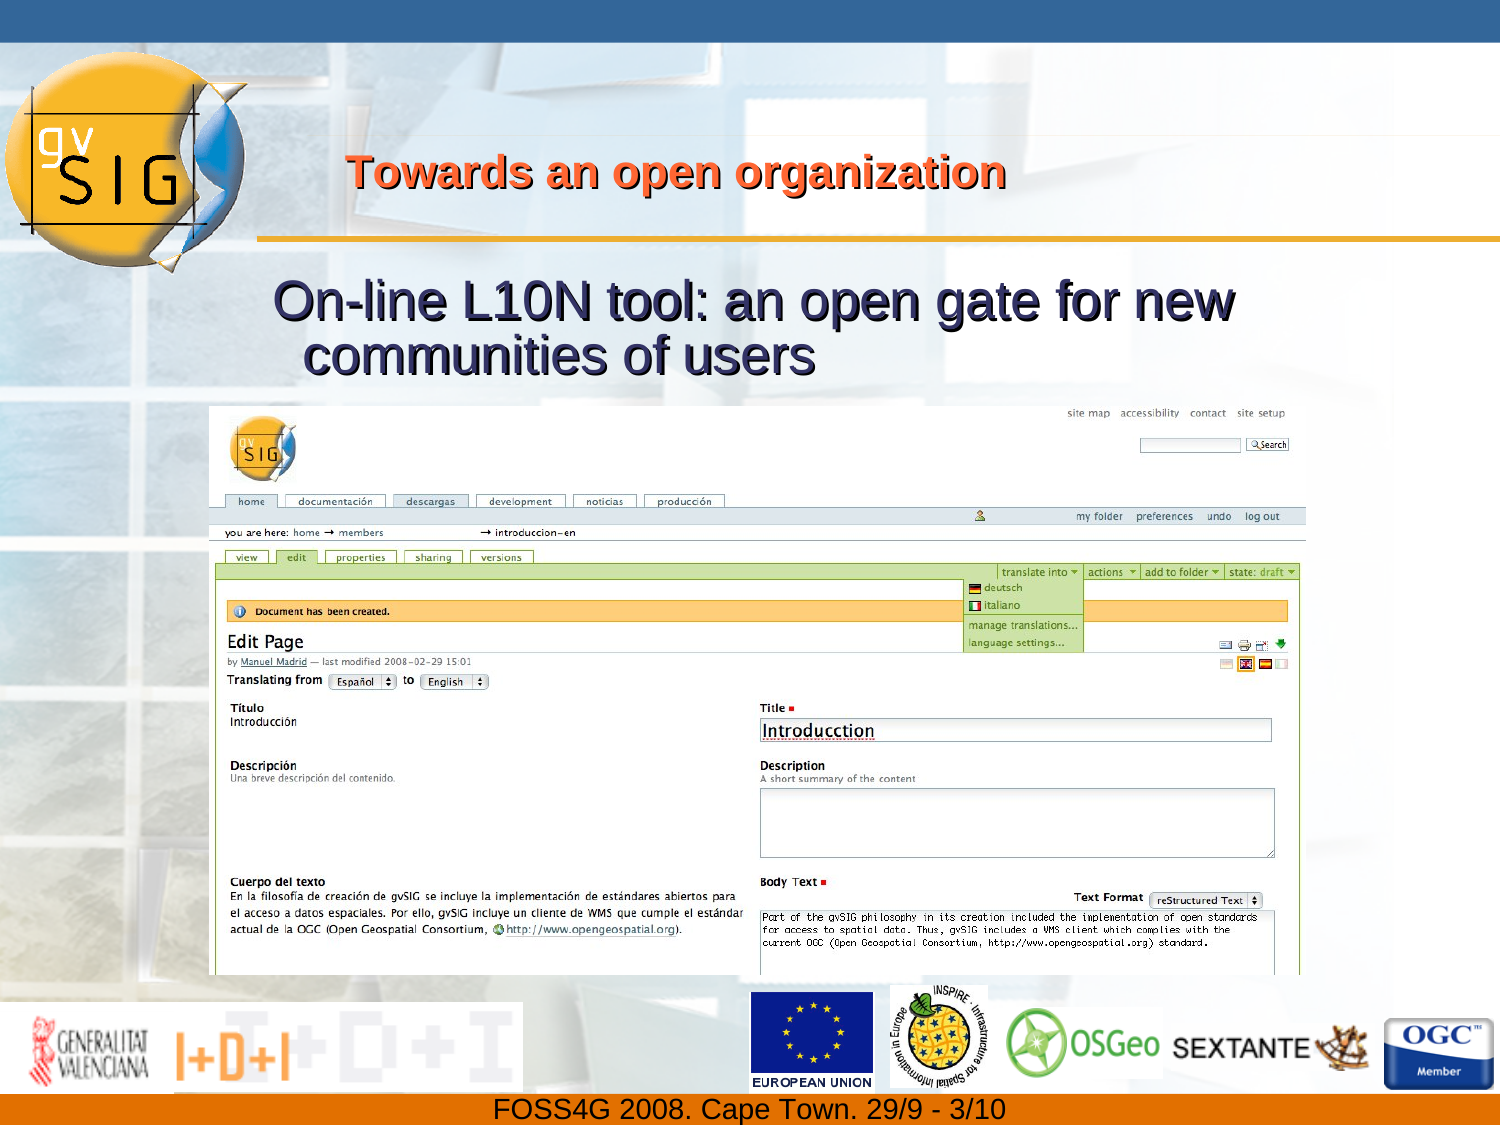

Towards an open organization
# On-line L10N tool: an open gate for new communities of users